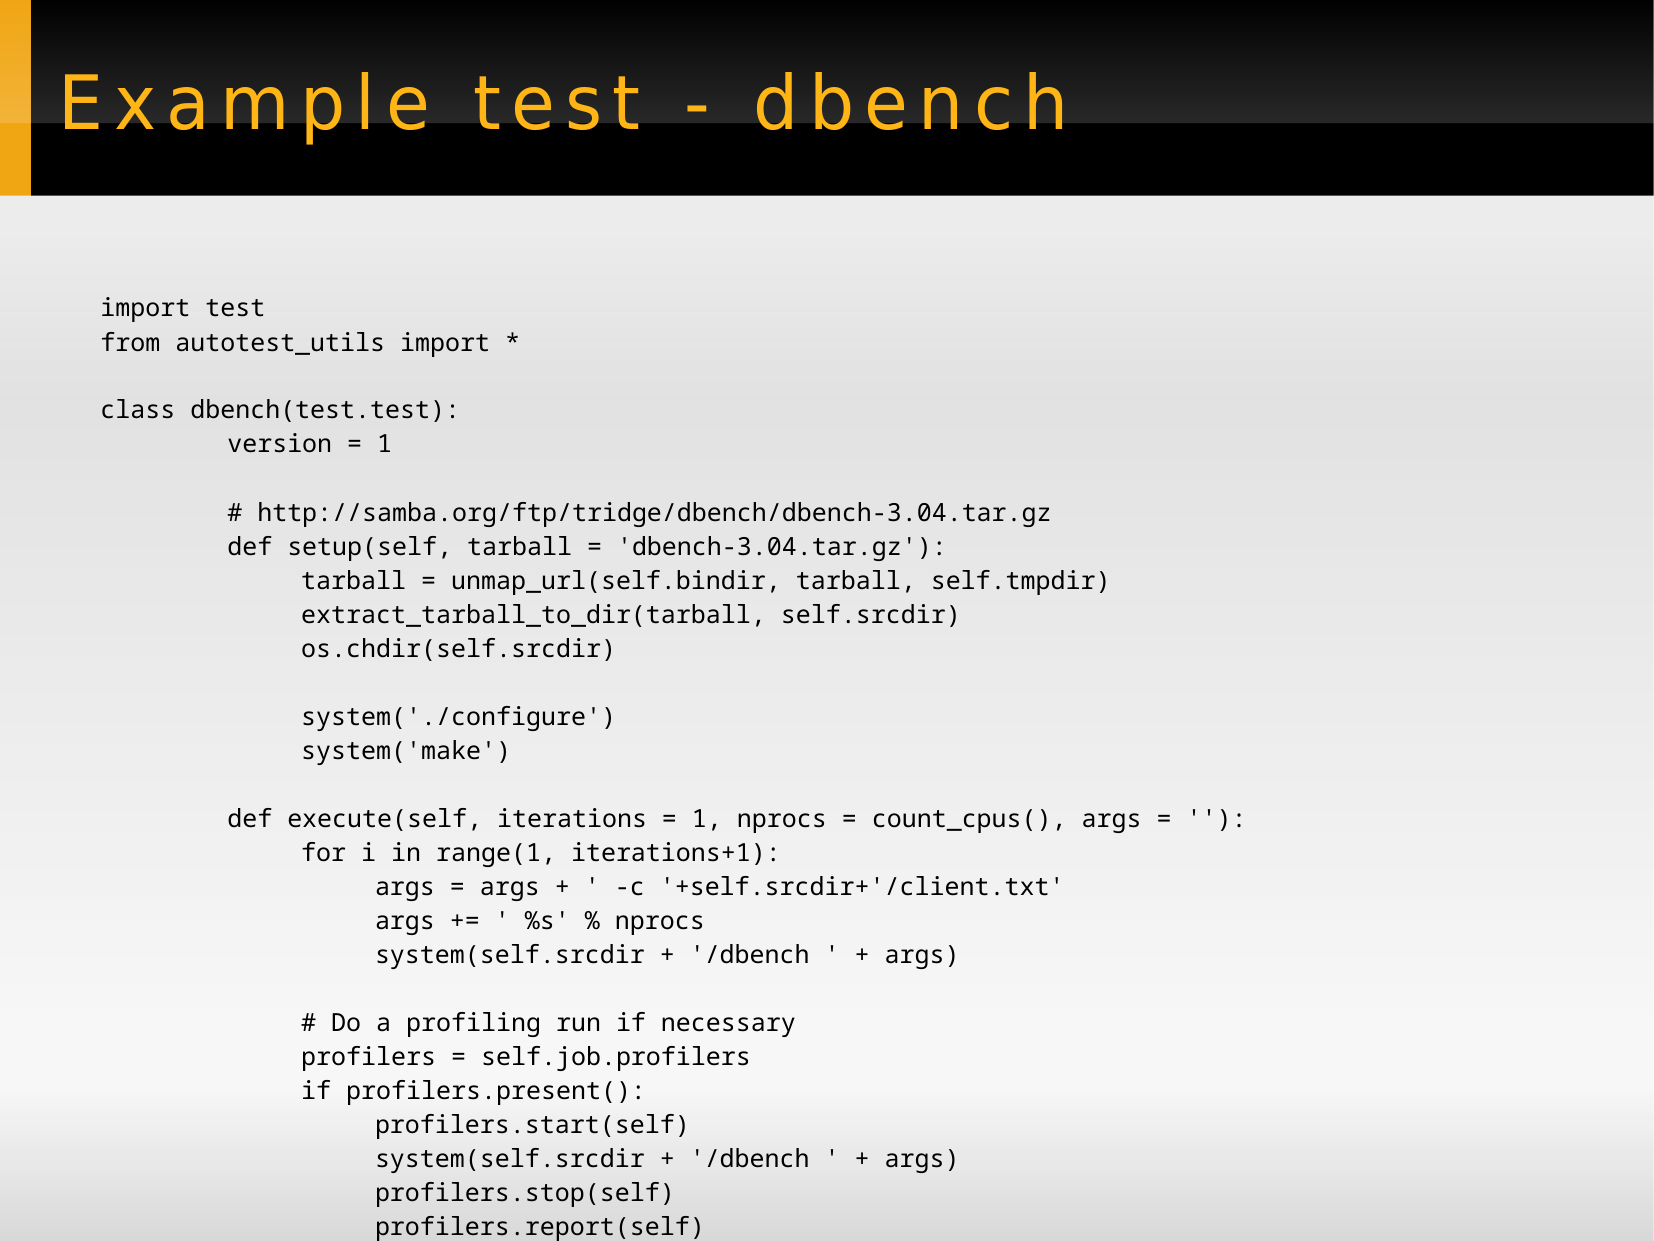

# Example test - dbench
import test
from autotest_utils import *
class dbench(test.test):
	version = 1
	# http://samba.org/ftp/tridge/dbench/dbench-3.04.tar.gz
	def setup(self, tarball = 'dbench-3.04.tar.gz'):
		tarball = unmap_url(self.bindir, tarball, self.tmpdir)
		extract_tarball_to_dir(tarball, self.srcdir)
		os.chdir(self.srcdir)
		system('./configure')
		system('make')
	def execute(self, iterations = 1, nprocs = count_cpus(), args = ''):
		for i in range(1, iterations+1):
			args = args + ' -c '+self.srcdir+'/client.txt'
			args += ' %s' % nprocs
			system(self.srcdir + '/dbench ' + args)
		# Do a profiling run if necessary
		profilers = self.job.profilers
		if profilers.present():
			profilers.start(self)
			system(self.srcdir + '/dbench ' + args)
			profilers.stop(self)
			profilers.report(self)